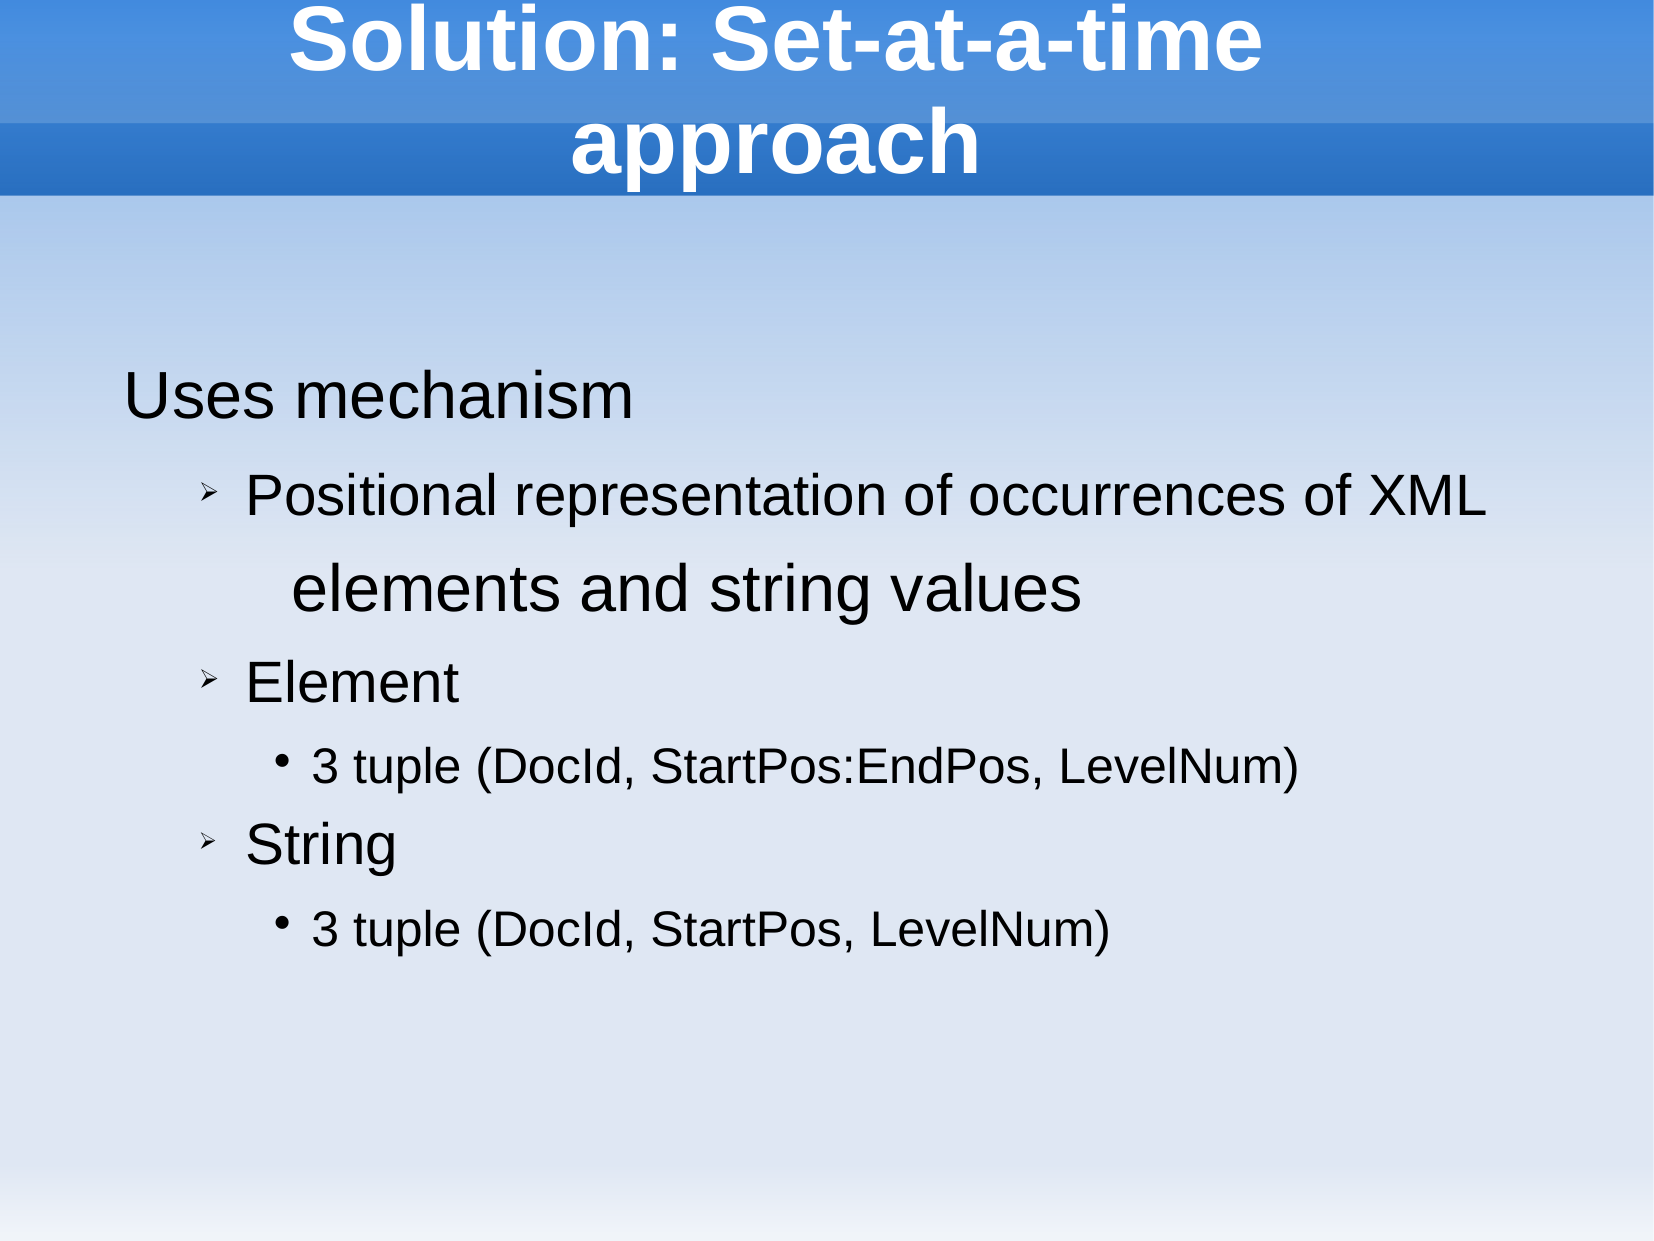

# Solution: Set-at-a-time approach
Uses mechanism
Positional representation of occurrences of XML
 elements and string values
Element
3 tuple (DocId, StartPos:EndPos, LevelNum)
String
3 tuple (DocId, StartPos, LevelNum)